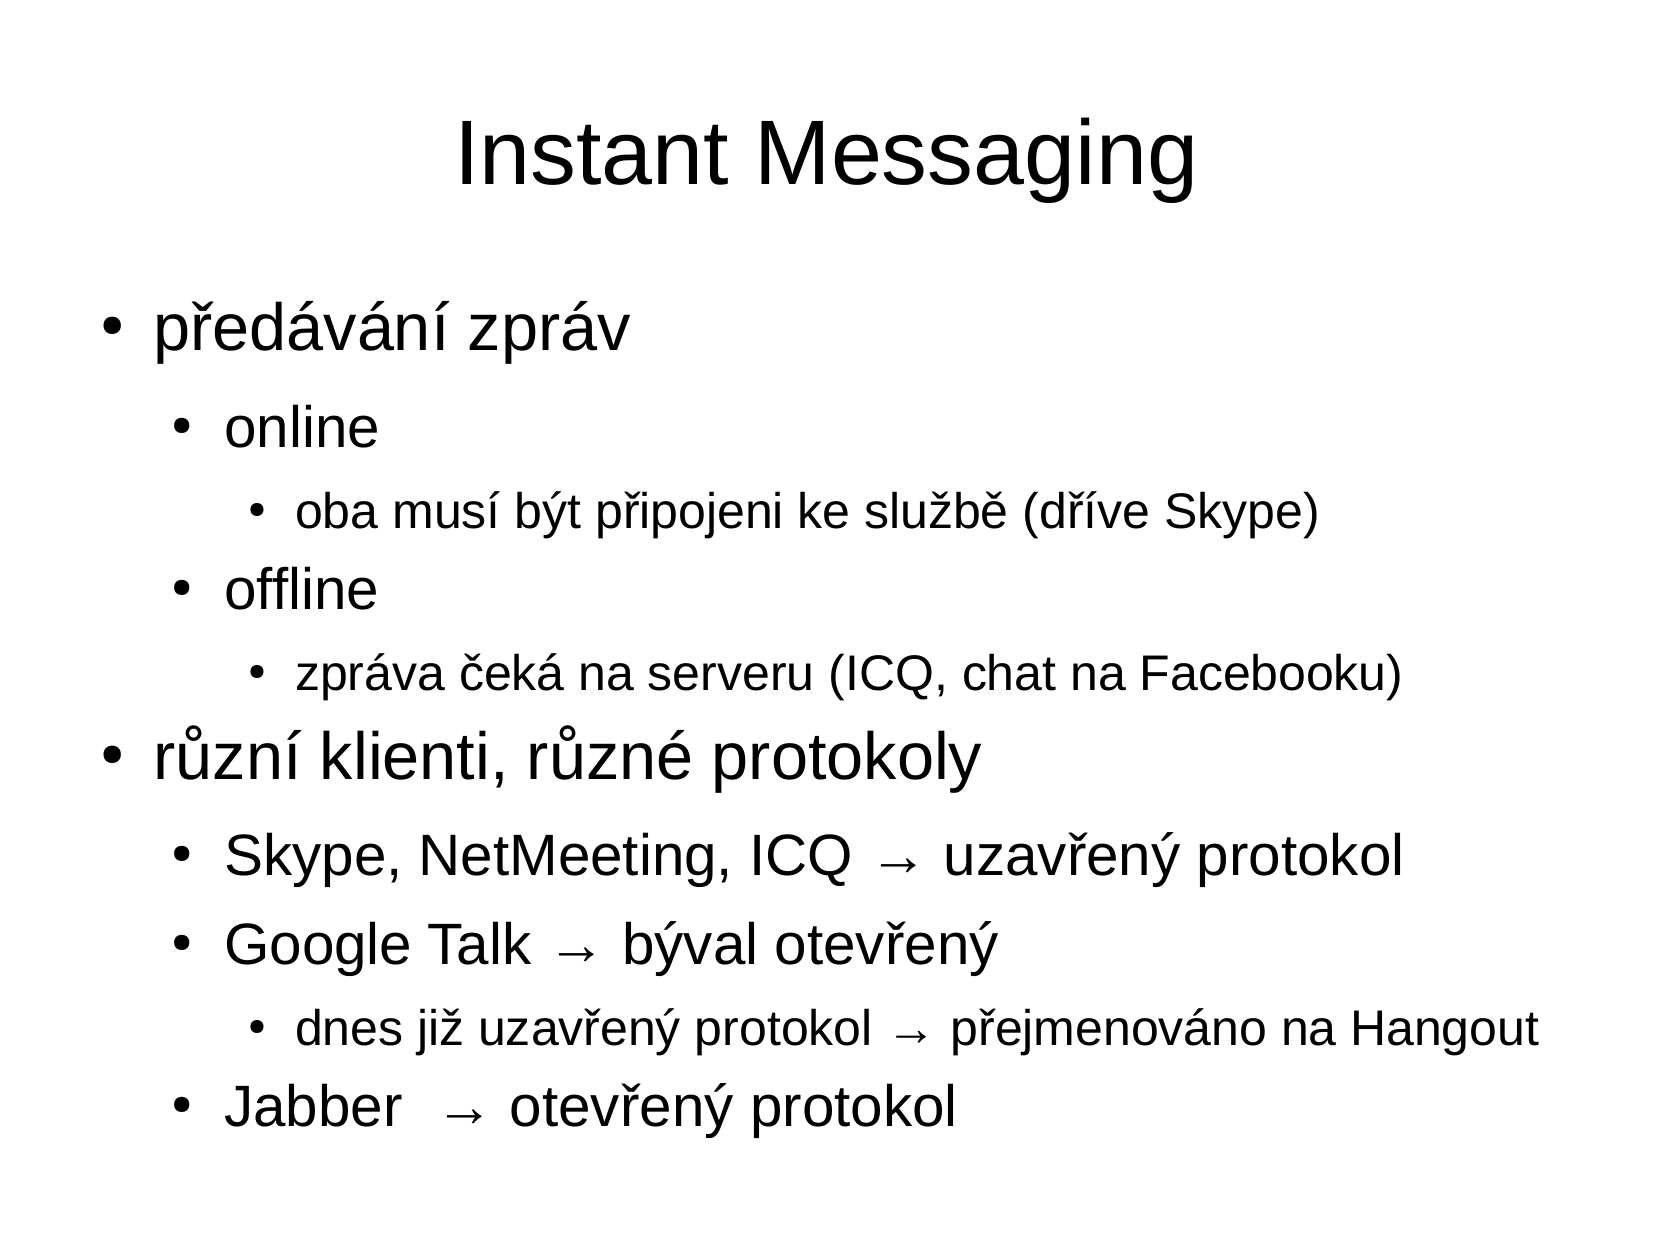

# Instant Messaging
předávání zpráv
online
oba musí být připojeni ke službě (dříve Skype)
offline
zpráva čeká na serveru (ICQ, chat na Facebooku)
různí klienti, různé protokoly
Skype, NetMeeting, ICQ → uzavřený protokol
Google Talk → býval otevřený
dnes již uzavřený protokol → přejmenováno na Hangout
Jabber → otevřený protokol